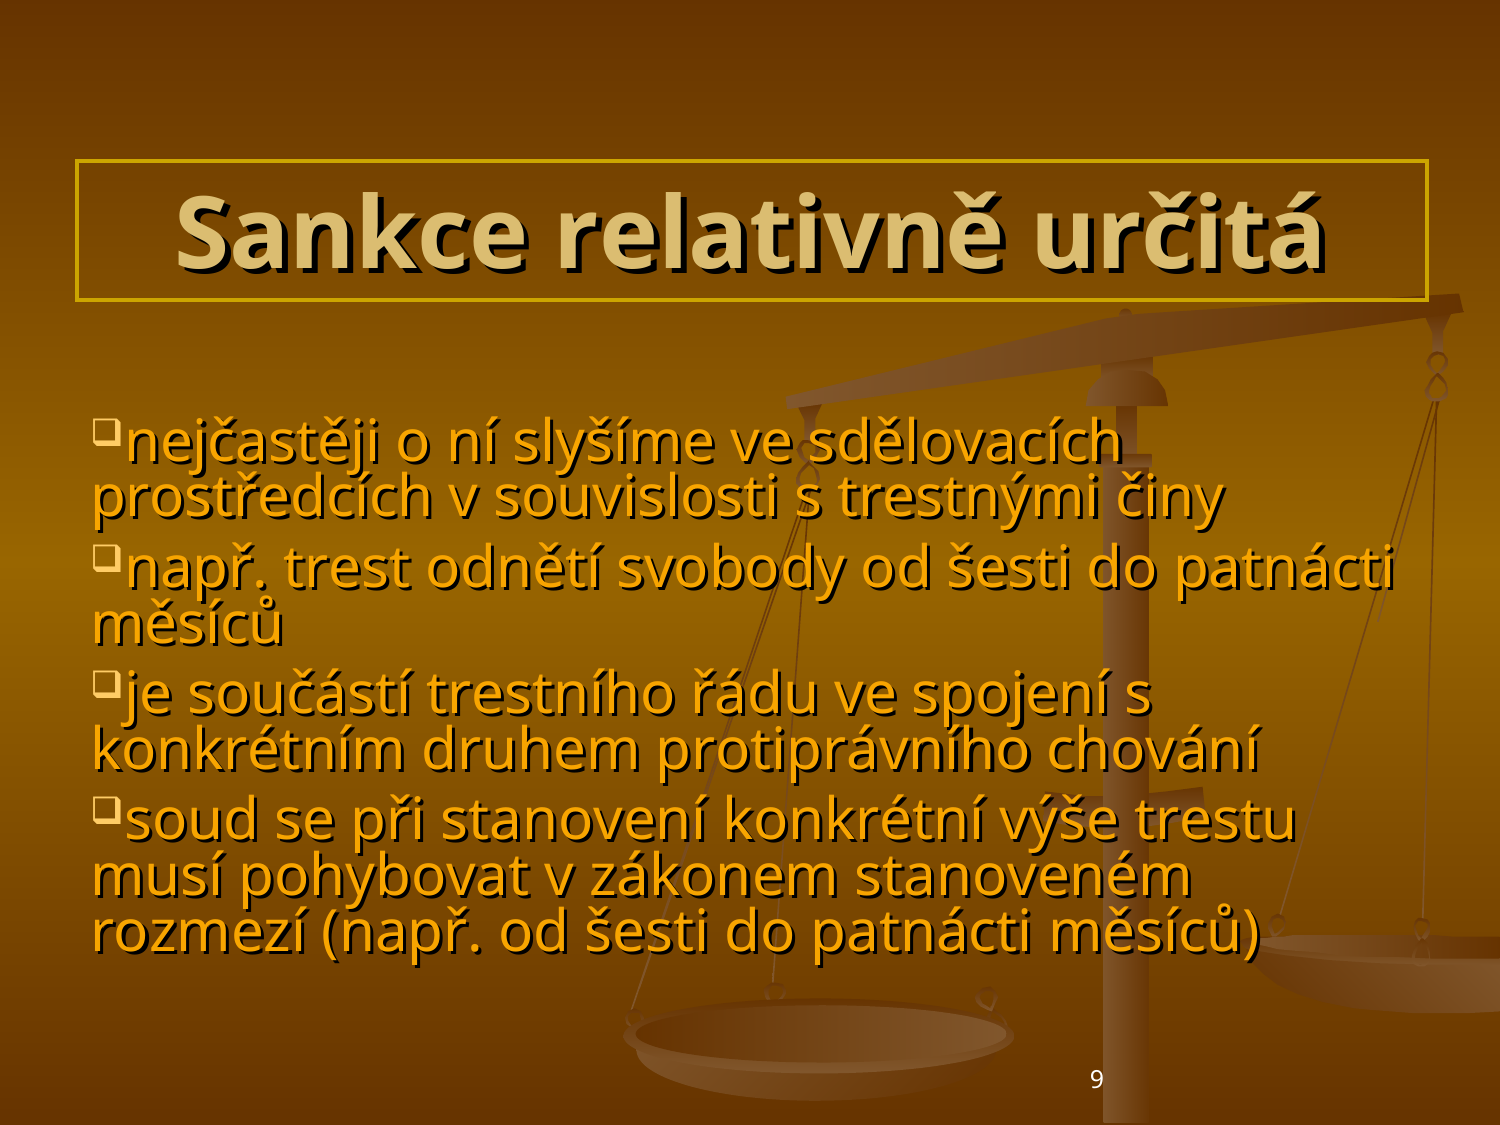

# Sankce relativně určitá
nejčastěji o ní slyšíme ve sdělovacích prostředcích v souvislosti s trestnými činy
např. trest odnětí svobody od šesti do patnácti měsíců
je součástí trestního řádu ve spojení s konkrétním druhem protiprávního chování
soud se při stanovení konkrétní výše trestu musí pohybovat v zákonem stanoveném rozmezí (např. od šesti do patnácti měsíců)